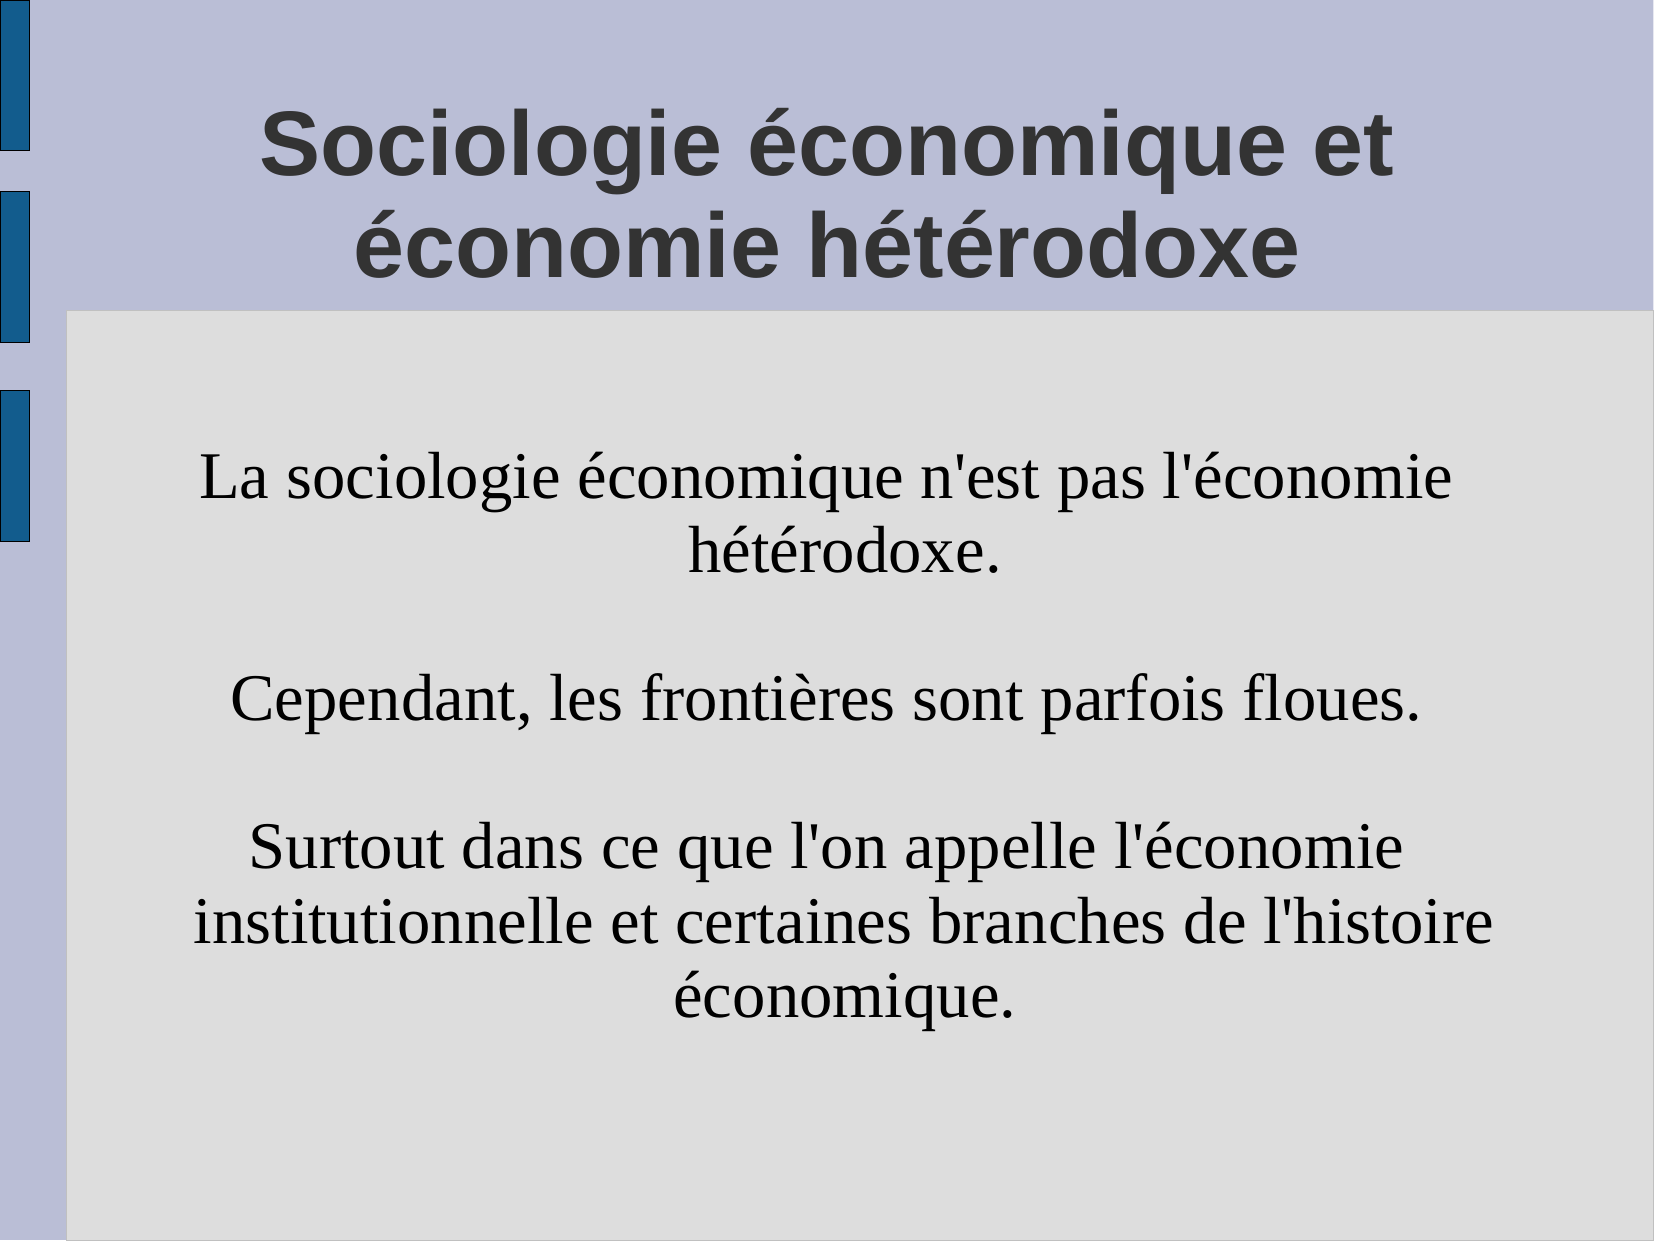

# Sociologie économique et économie hétérodoxe
La sociologie économique n'est pas l'économie hétérodoxe.
Cependant, les frontières sont parfois floues.
Surtout dans ce que l'on appelle l'économie institutionnelle et certaines branches de l'histoire économique.